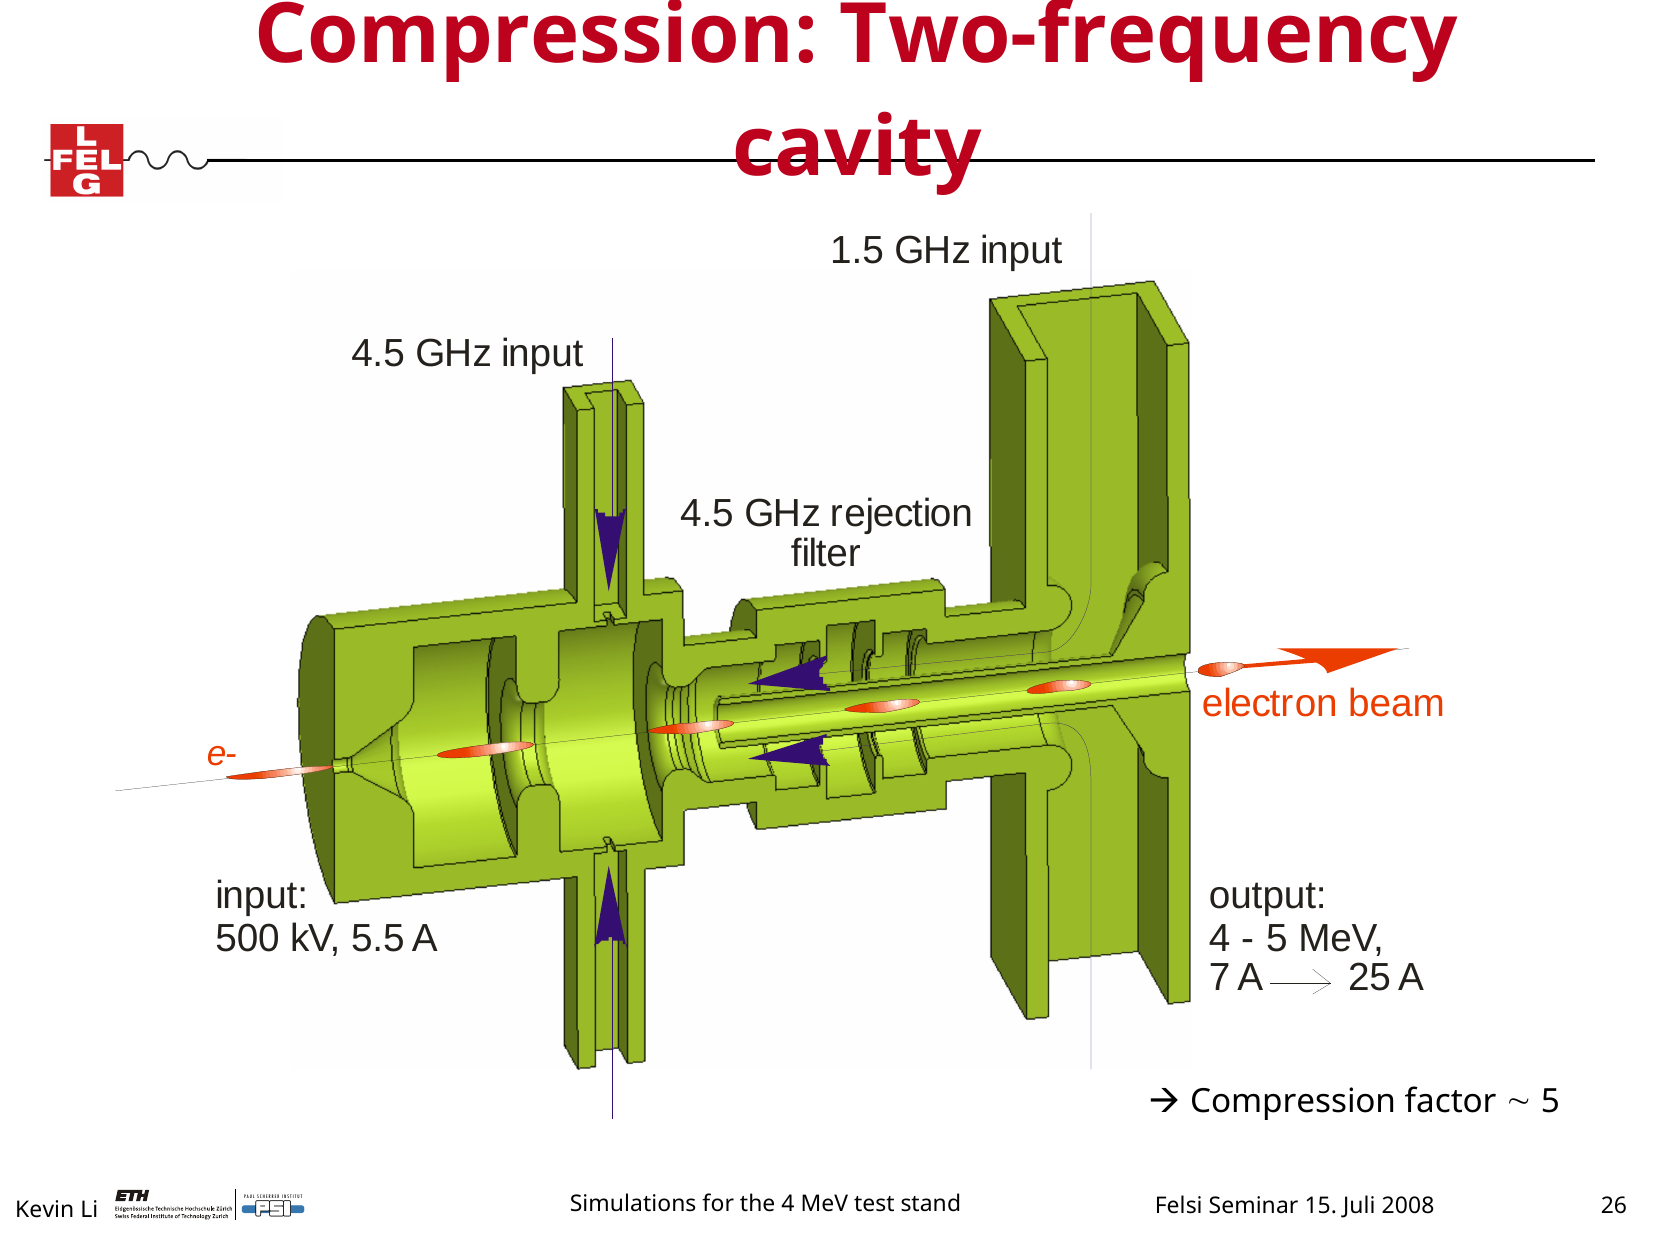

# Compression: Two-frequency cavity
 Compression factor ~ 5